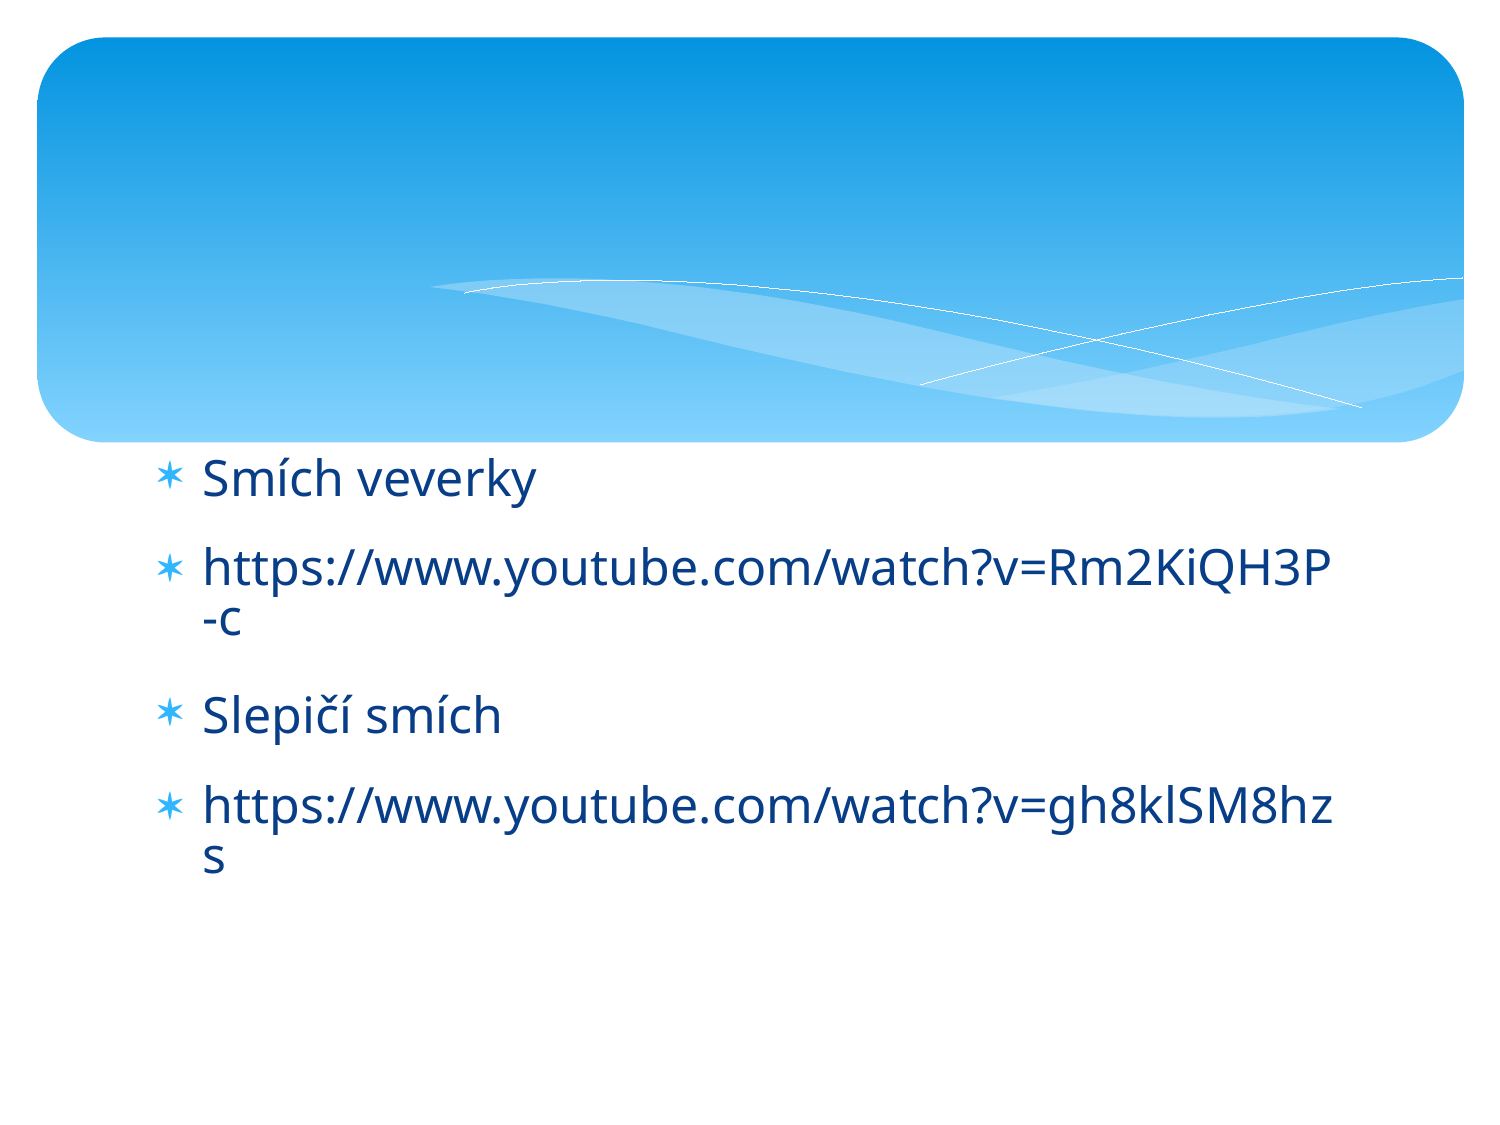

# Smích veverky
https://www.youtube.com/watch?v=Rm2KiQH3P-c
Slepičí smích
https://www.youtube.com/watch?v=gh8klSM8hzs